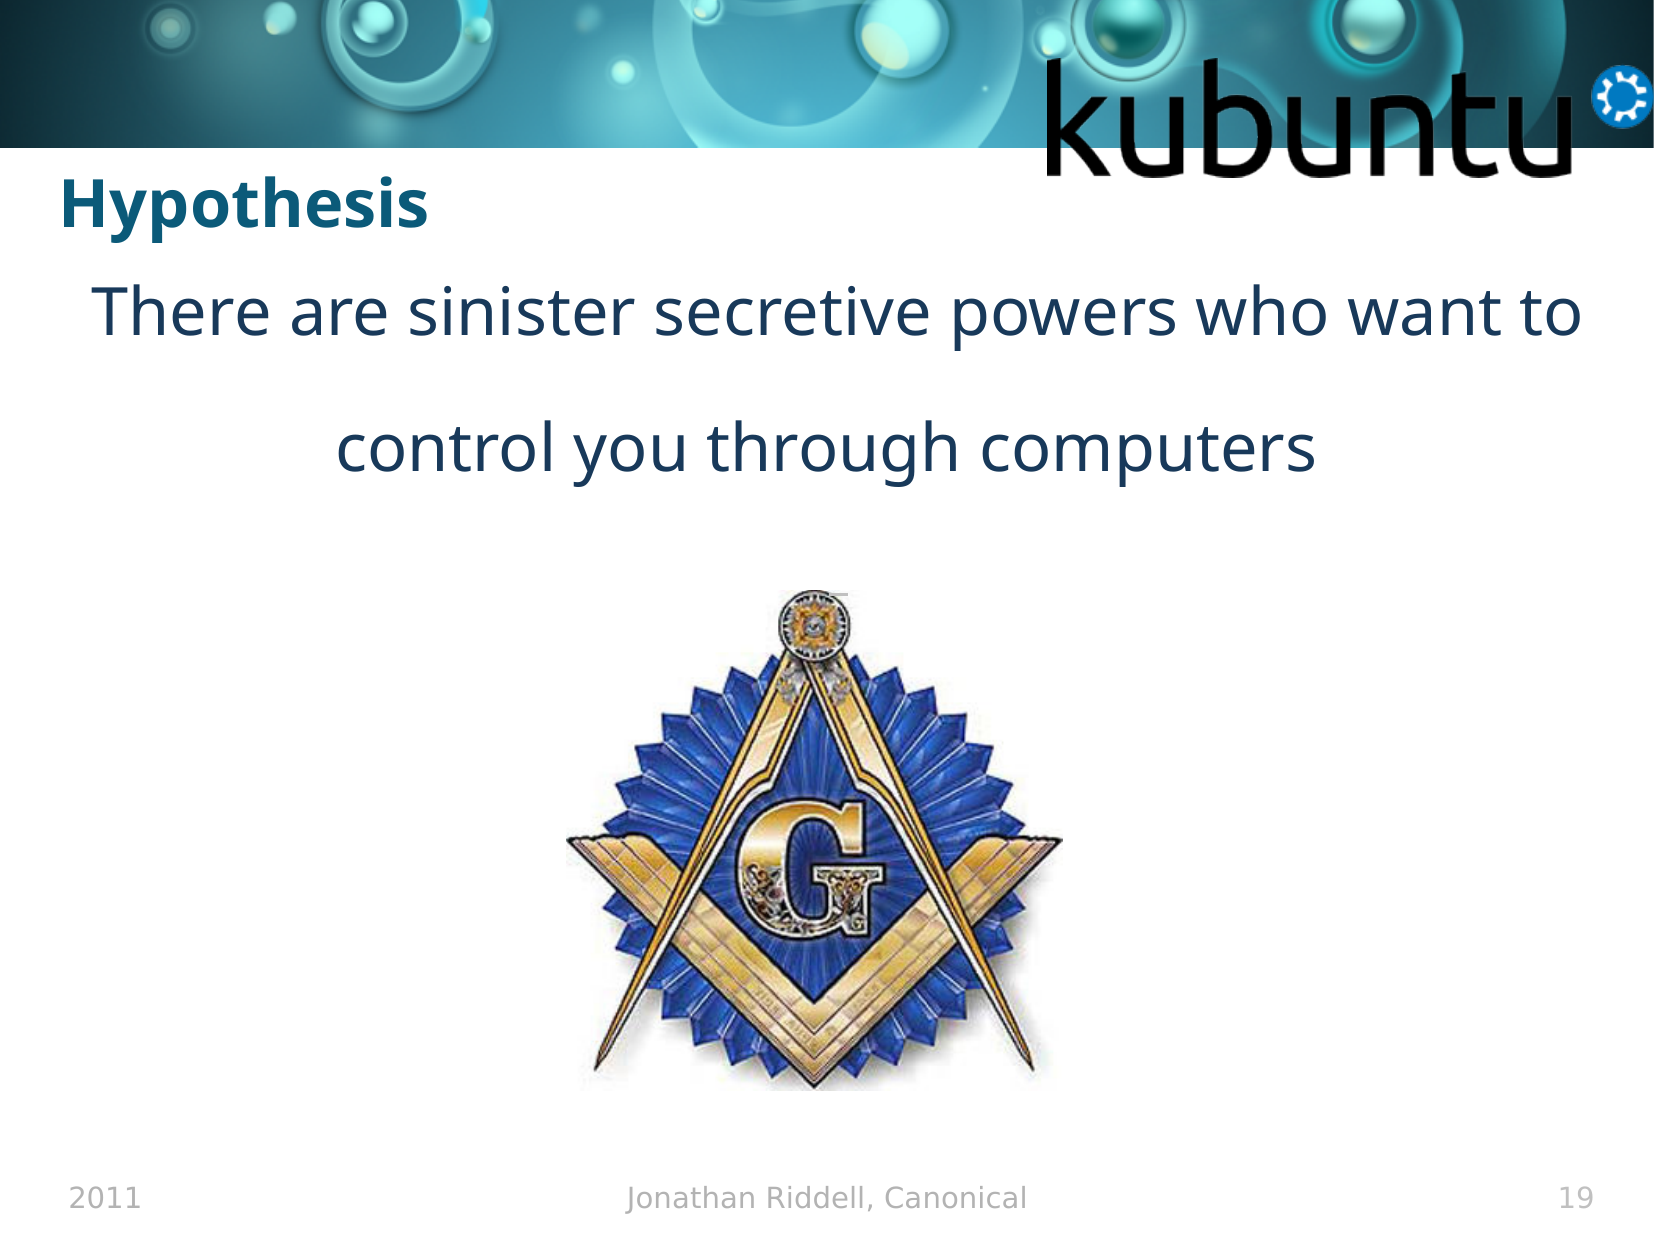

# Hypothesis
There are sinister secretive powers who want to control you through computers
Name
www.kde.org
19